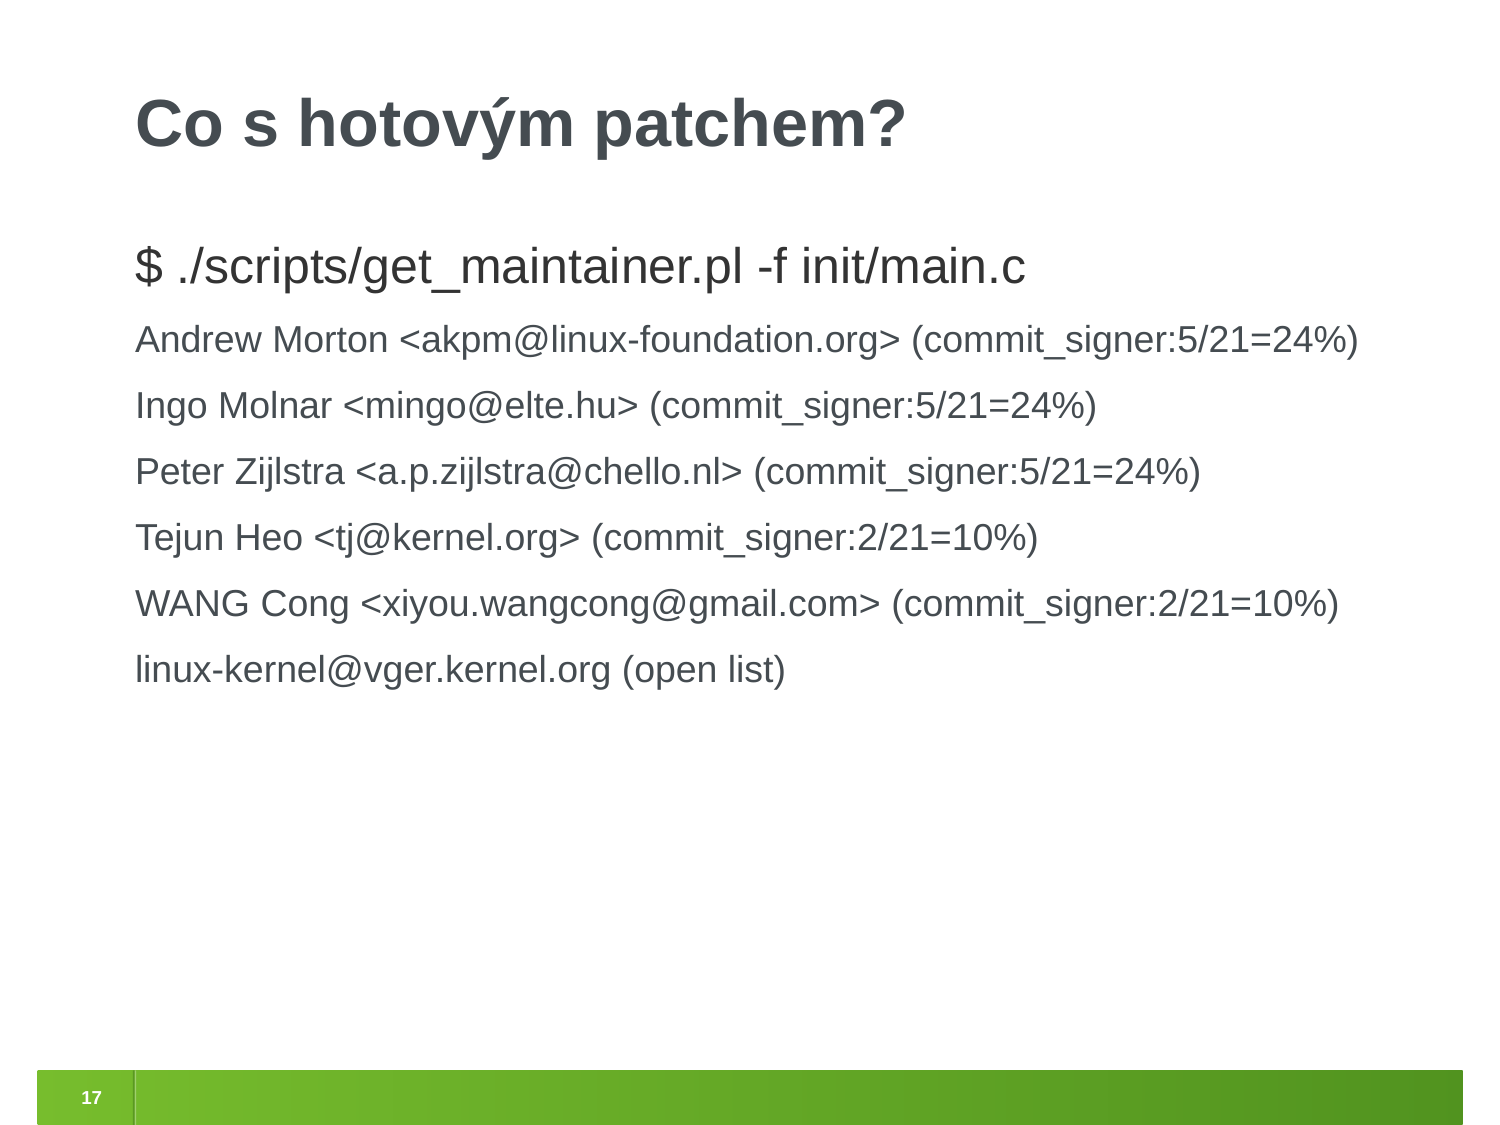

# Co s hotovým patchem?
$ ./scripts/get_maintainer.pl -f init/main.c
Andrew Morton <akpm@linux-foundation.org> (commit_signer:5/21=24%)
Ingo Molnar <mingo@elte.hu> (commit_signer:5/21=24%)
Peter Zijlstra <a.p.zijlstra@chello.nl> (commit_signer:5/21=24%)
Tejun Heo <tj@kernel.org> (commit_signer:2/21=10%)
WANG Cong <xiyou.wangcong@gmail.com> (commit_signer:2/21=10%)
linux-kernel@vger.kernel.org (open list)